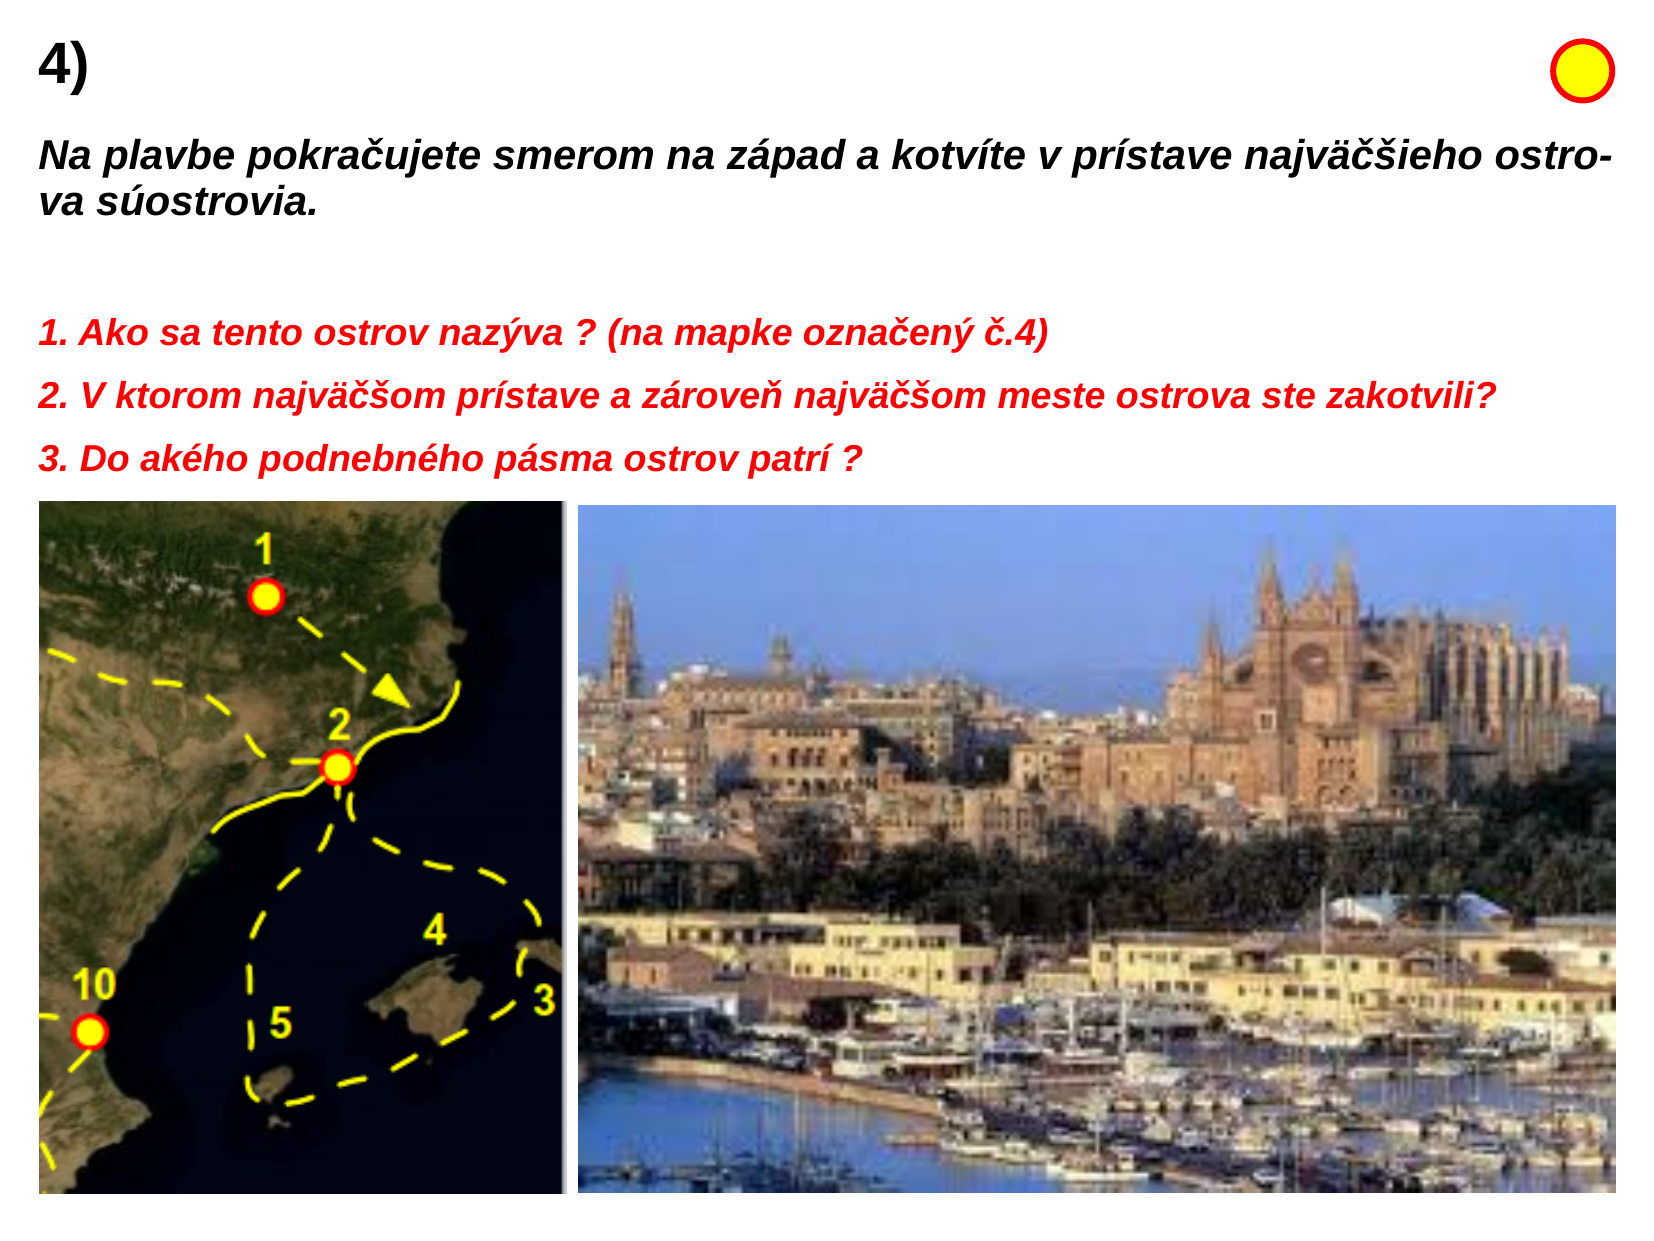

4)
Na plavbe pokračujete smerom na západ a kotvíte v prístave najväčšieho ostro- va súostrovia.
1. Ako sa tento ostrov nazýva ? (na mapke označený č.4)
2. V ktorom najväčšom prístave a zároveň najväčšom meste ostrova ste zakotvili?
3. Do akého podnebného pásma ostrov patrí ?